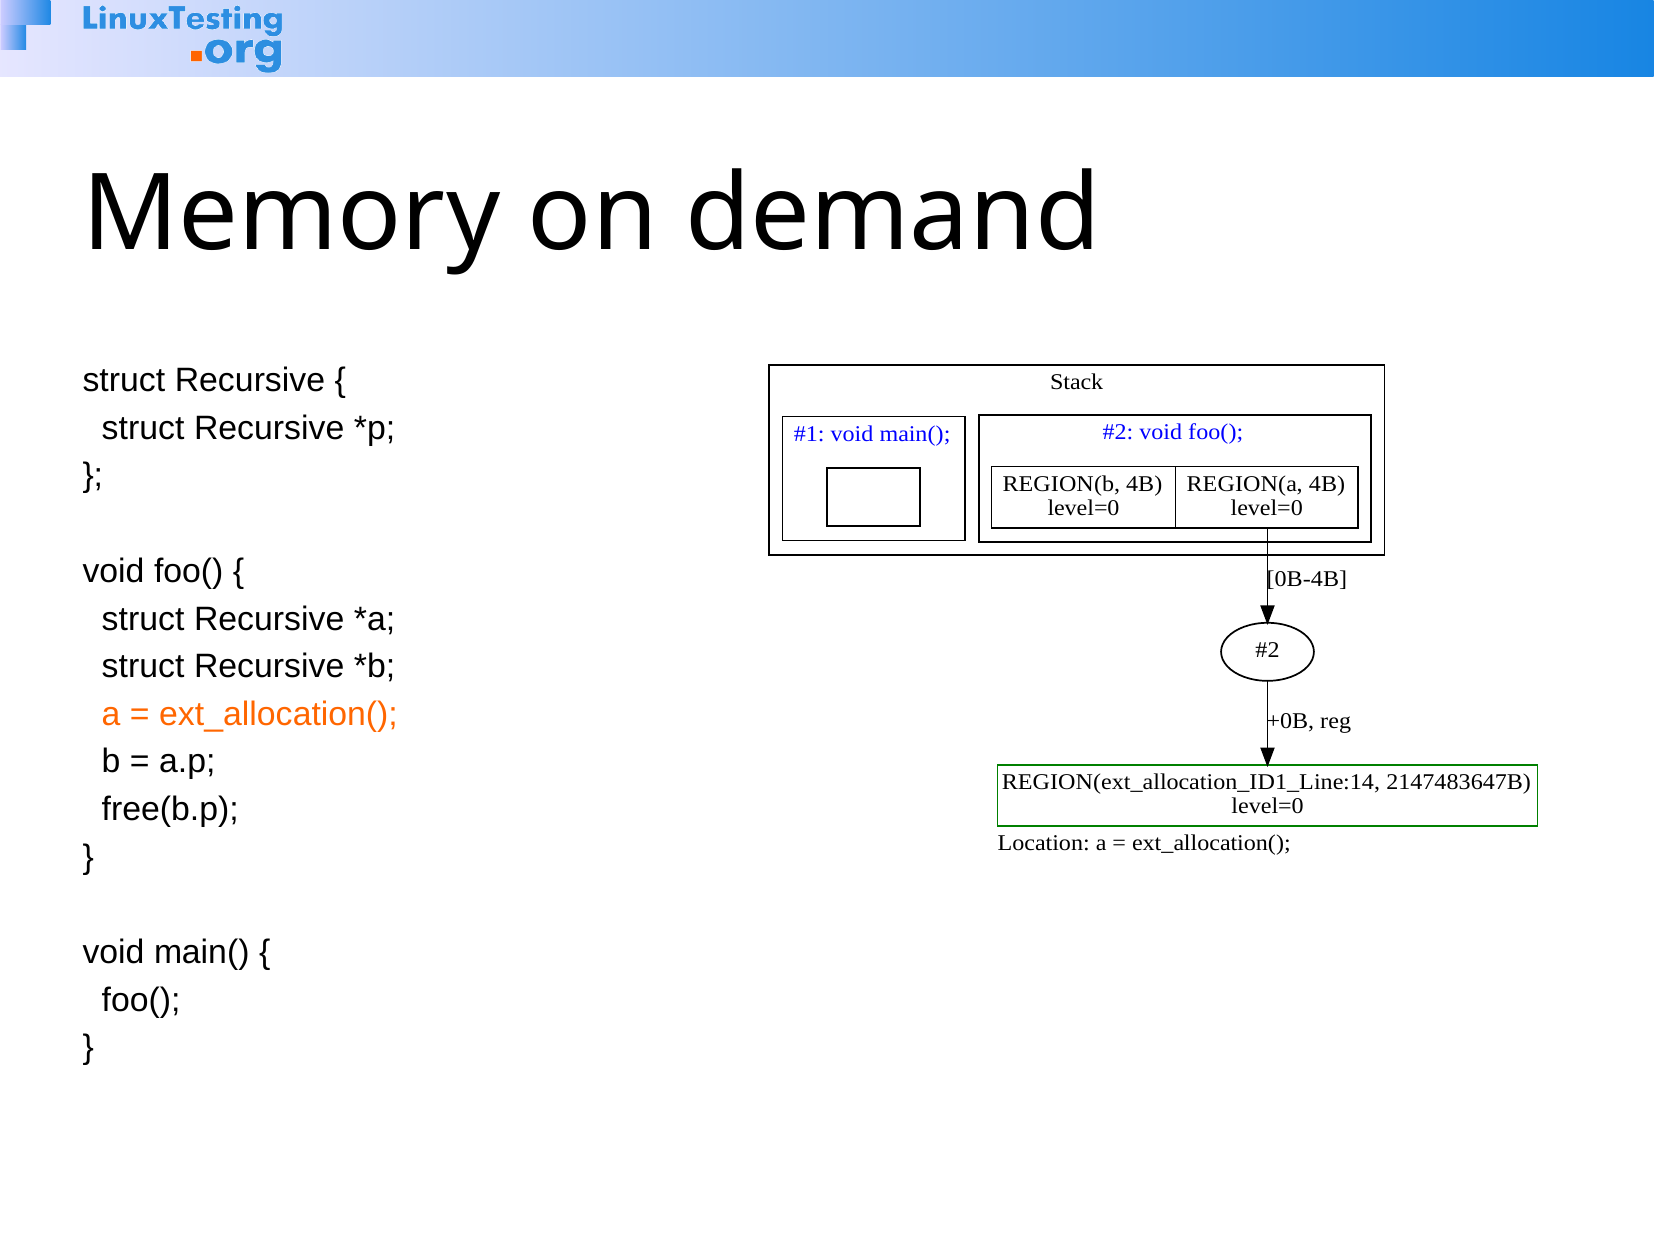

# Memory on demand
struct Recursive {
 struct Recursive *p;
};
void foo() {
 struct Recursive *a;
 struct Recursive *b;
 a = ext_allocation();
 b = a.p;
 free(b.p);
}
void main() {
 foo();
}